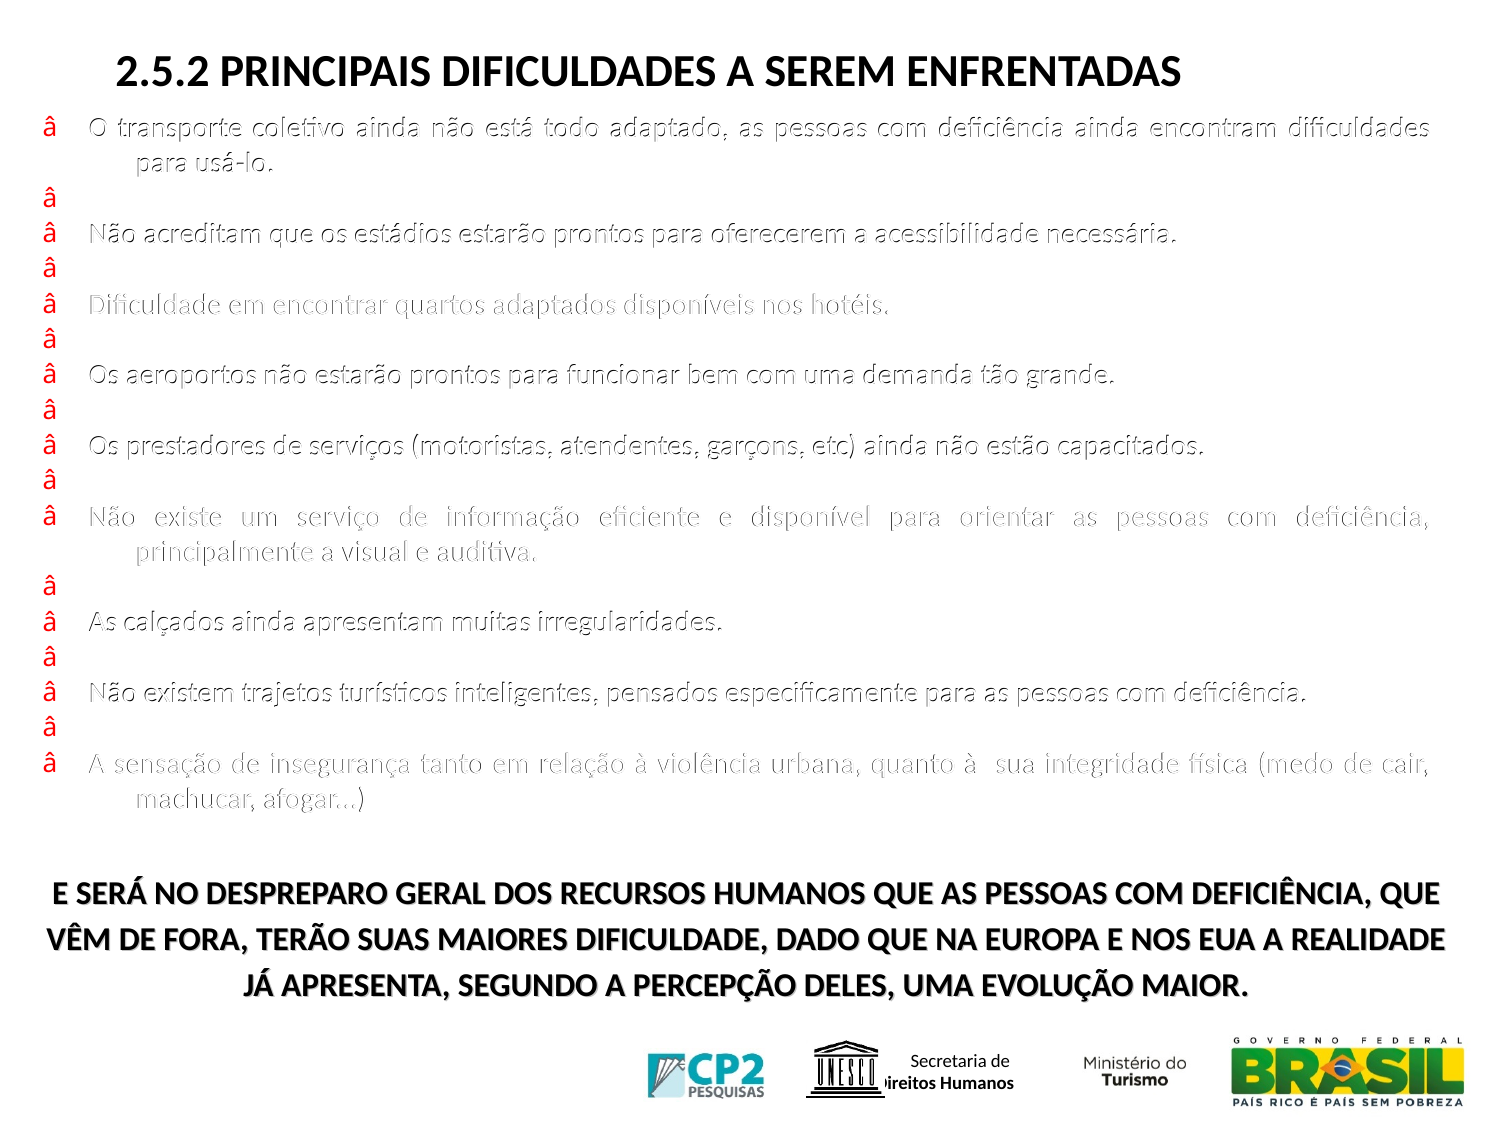

2.5.2 Principais dificuldades a serem enfrentadas
O transporte coletivo ainda não está todo adaptado, as pessoas com deficiência ainda encontram dificuldades para usá-lo.
Não acreditam que os estádios estarão prontos para oferecerem a acessibilidade necessária.
Dificuldade em encontrar quartos adaptados disponíveis nos hotéis.
Os aeroportos não estarão prontos para funcionar bem com uma demanda tão grande.
Os prestadores de serviços (motoristas, atendentes, garçons, etc) ainda não estão capacitados.
Não existe um serviço de informação eficiente e disponível para orientar as pessoas com deficiência, principalmente a visual e auditiva.
As calçados ainda apresentam muitas irregularidades.
Não existem trajetos turísticos inteligentes, pensados especificamente para as pessoas com deficiência.
A sensação de insegurança tanto em relação à violência urbana, quanto à sua integridade física (medo de cair, machucar, afogar...)
E será no despreparo geral dos recursos humanos que as pessoas com deficiência, que vêm de fora, terão suas maiores dificuldade, dado que na Europa e nos EUA a realidade já apresenta, segundo a percepção deles, uma evolução maior.